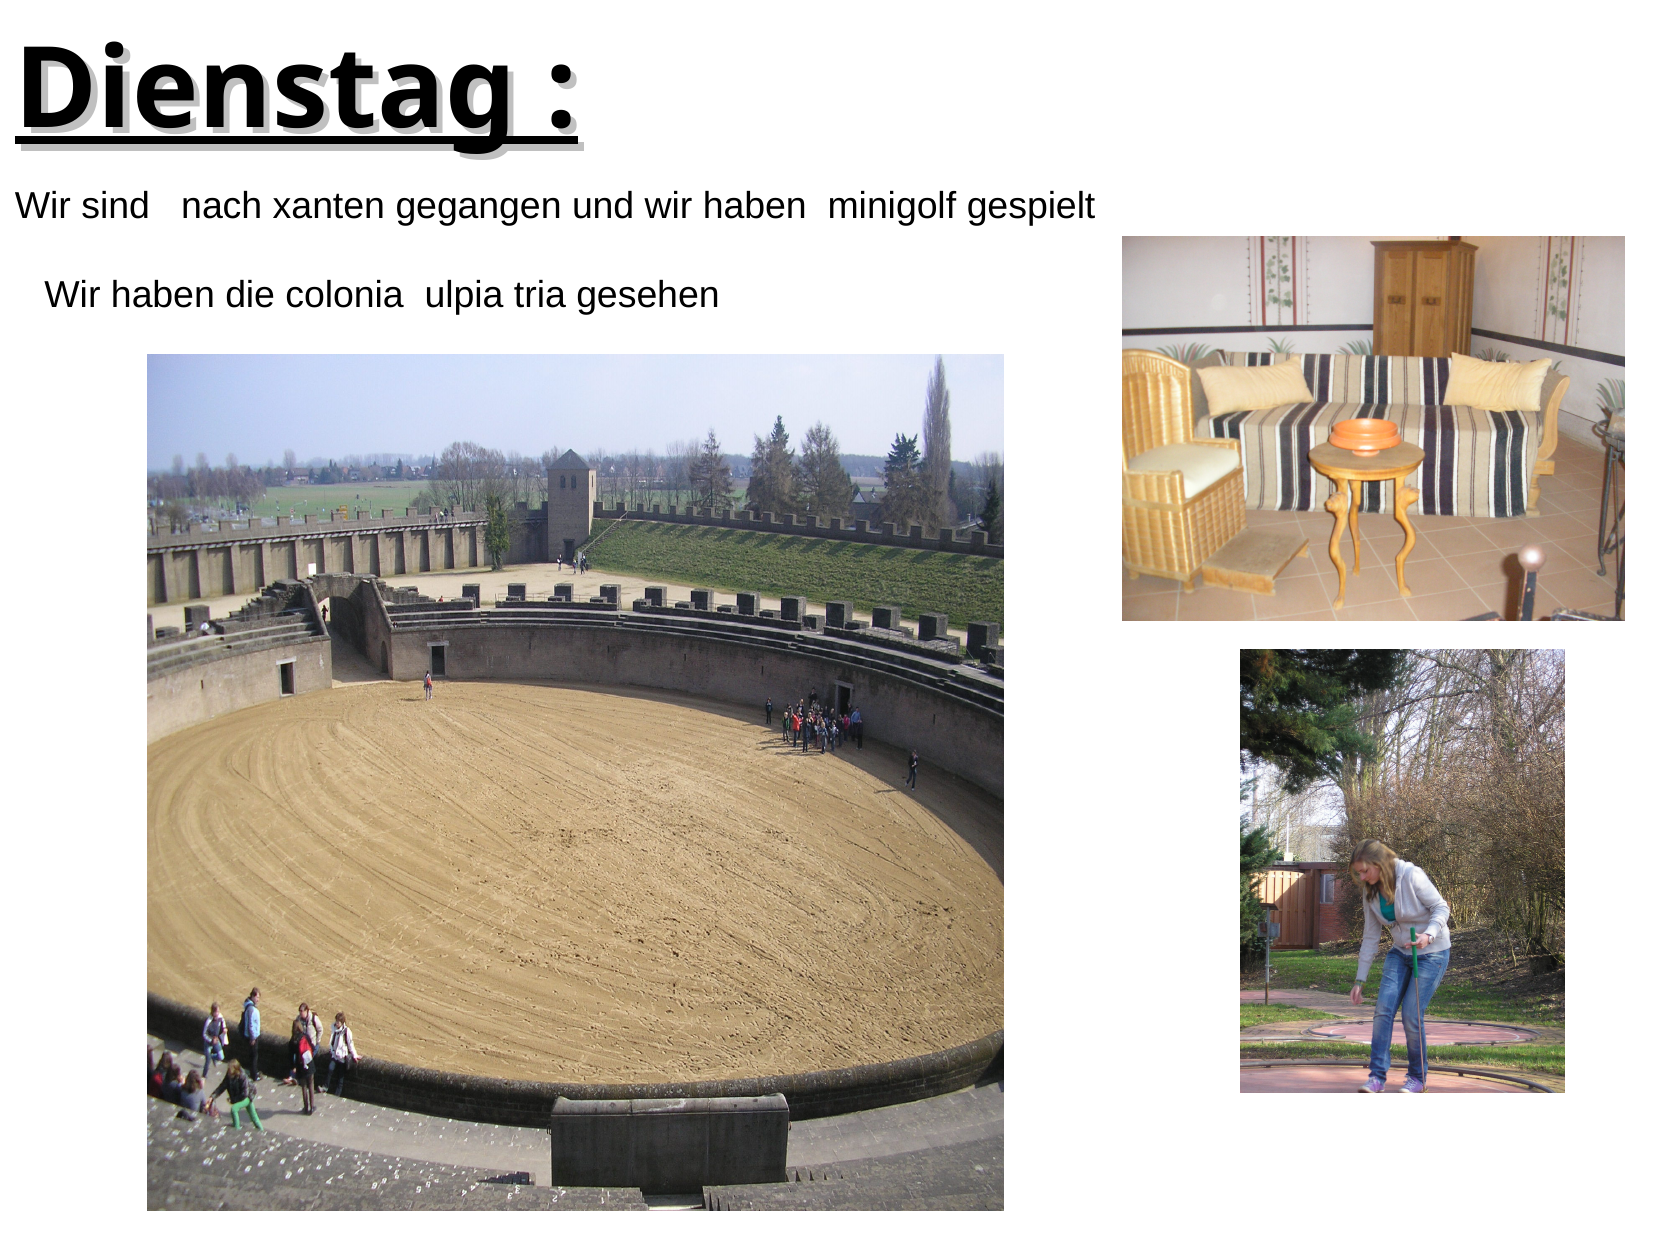

Dienstag :
Wir sind nach xanten gegangen und wir haben minigolf gespielt
Wir haben die colonia ulpia tria gesehen